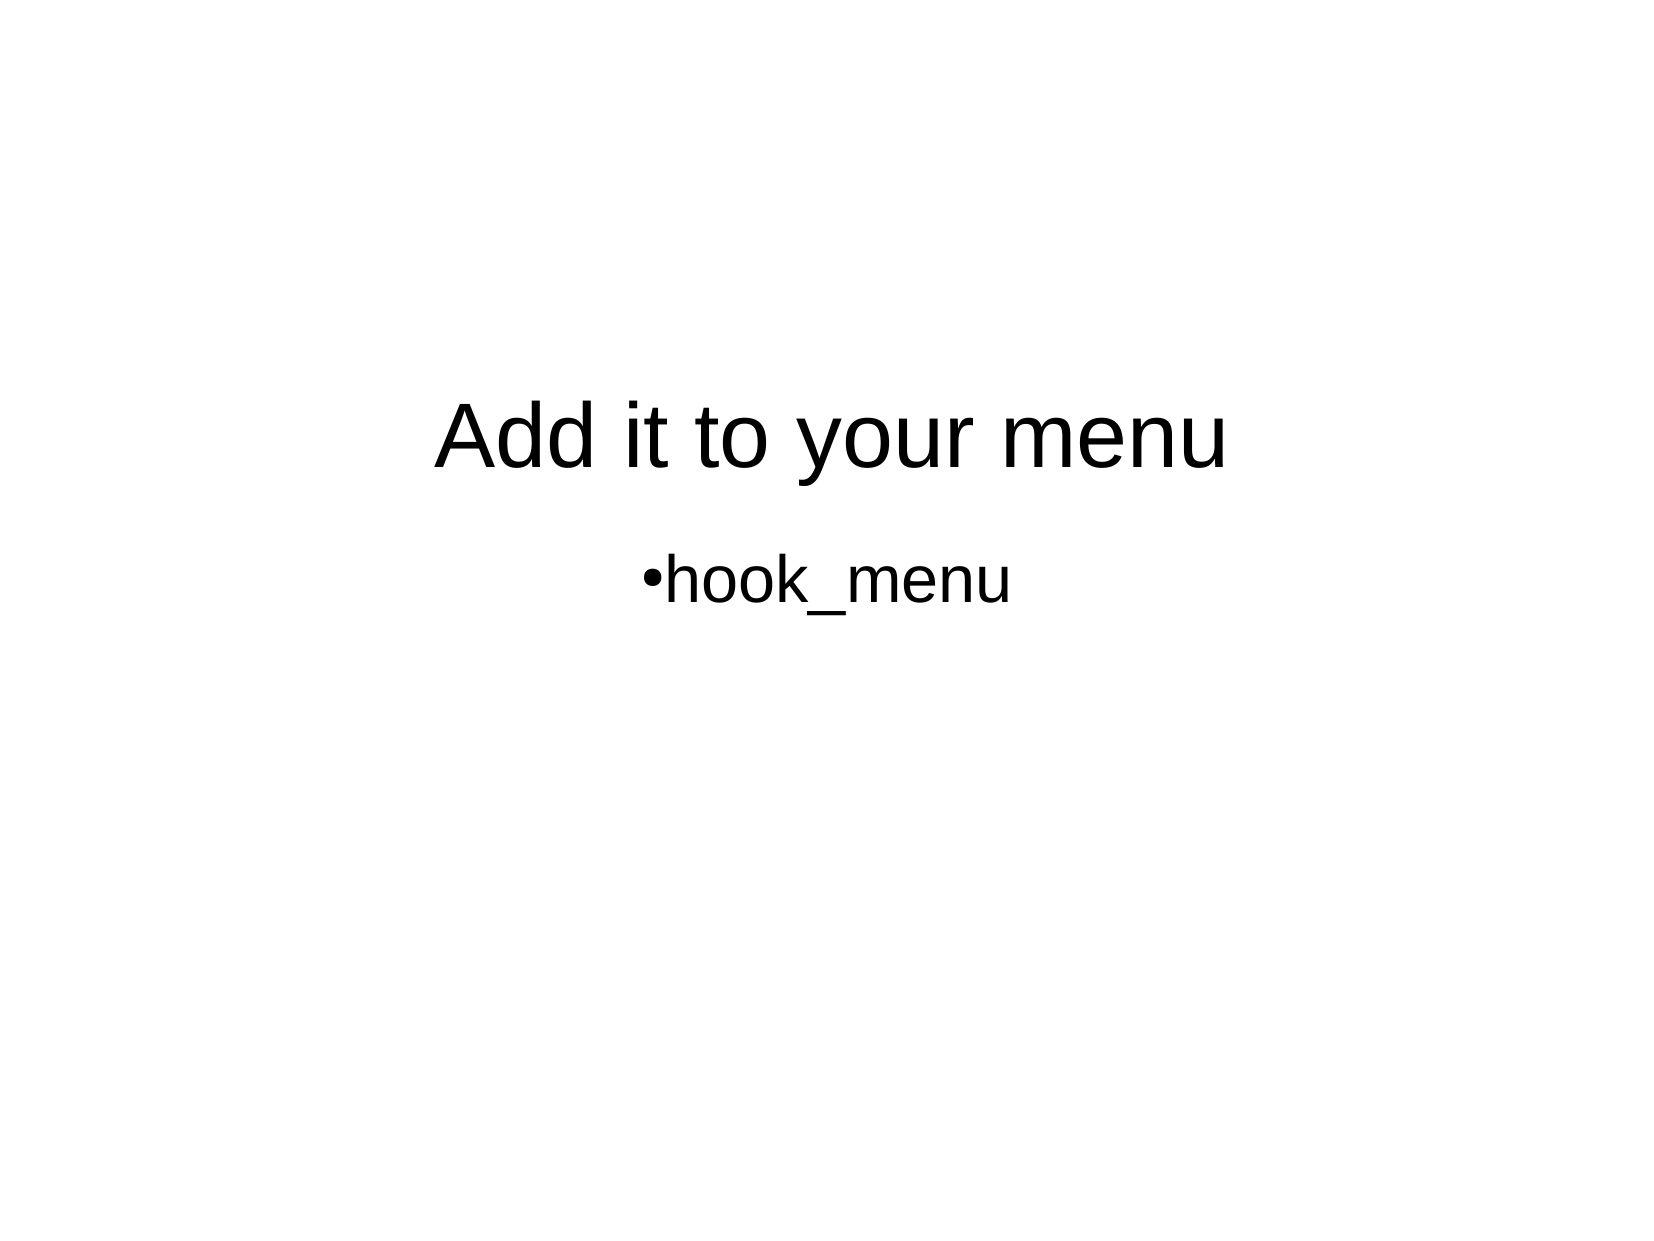

hook_menu
# Add it to your menu